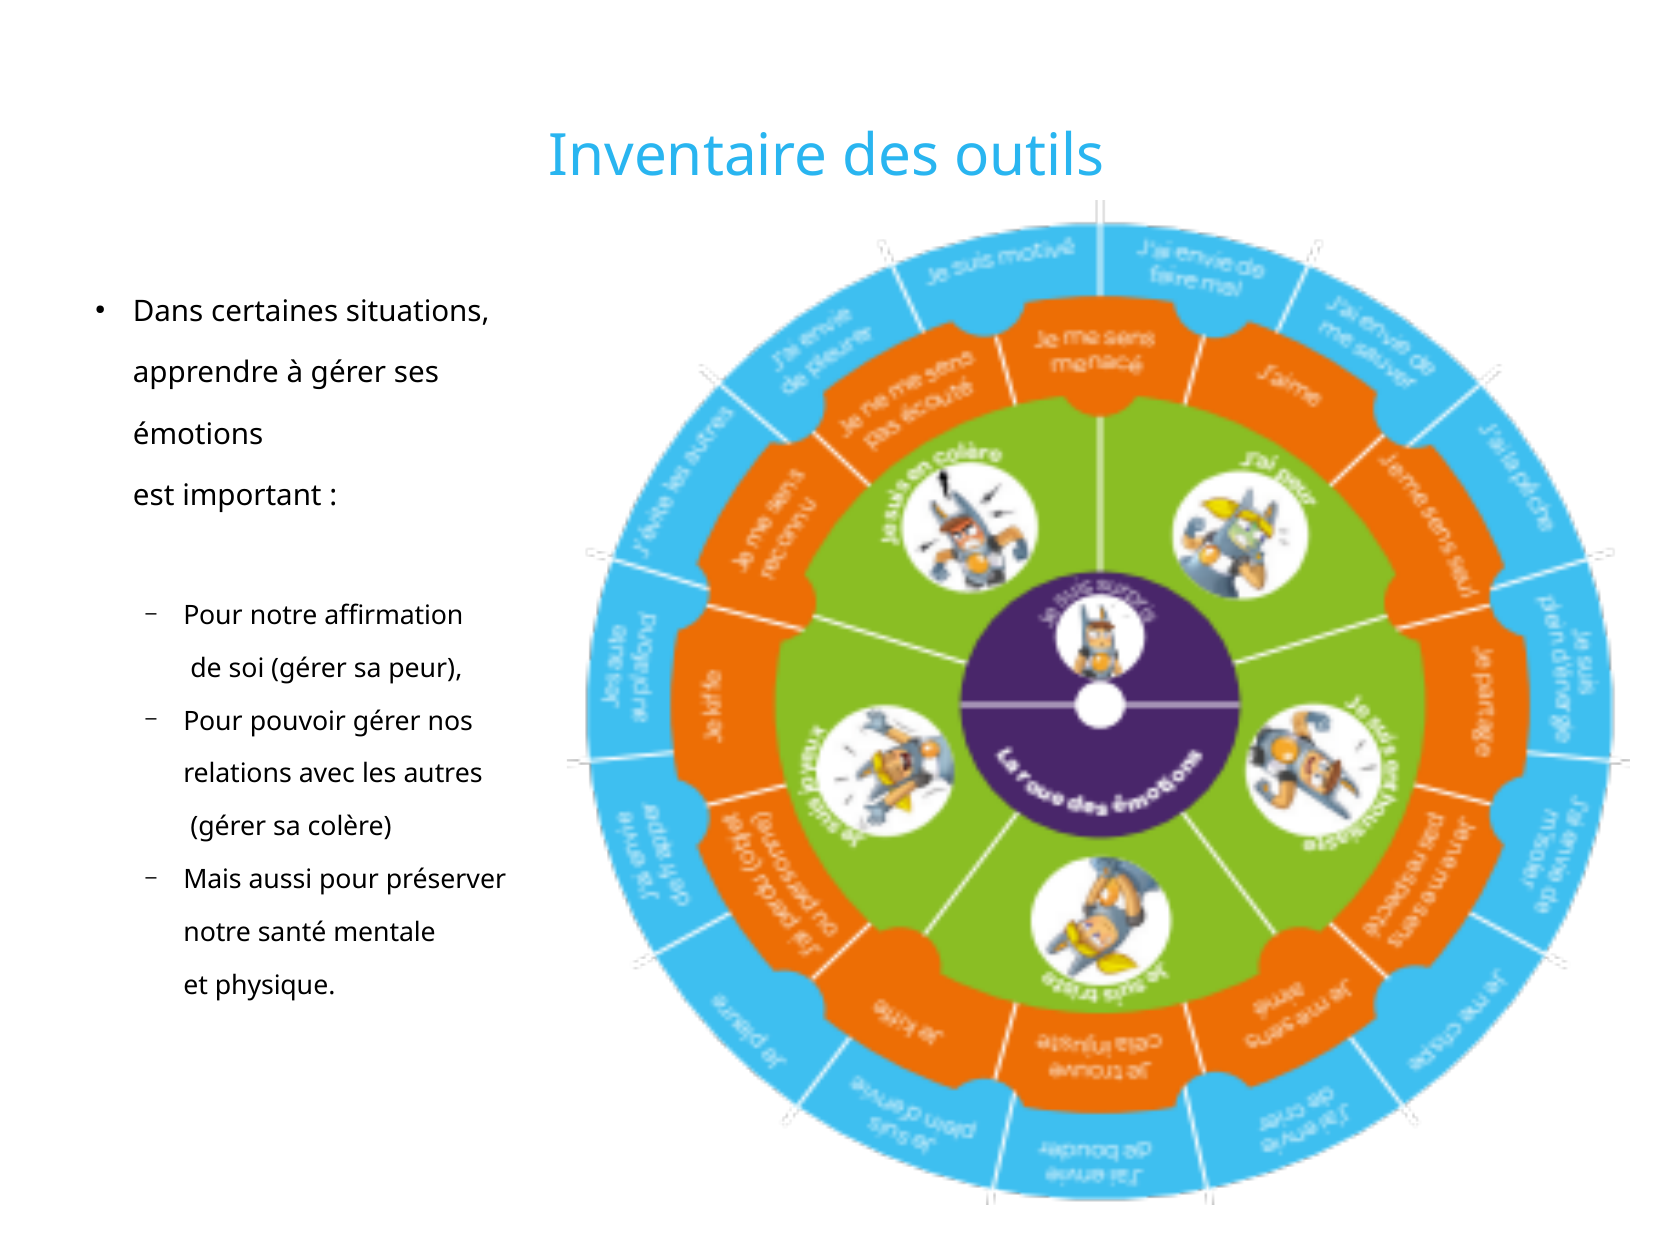

# Inventaire des outils
Dans certaines situations,
apprendre à gérer ses
émotions
est important :
Pour notre affirmation
 de soi (gérer sa peur),
Pour pouvoir gérer nos
relations avec les autres
 (gérer sa colère)
Mais aussi pour préserver
notre santé mentale
et physique.